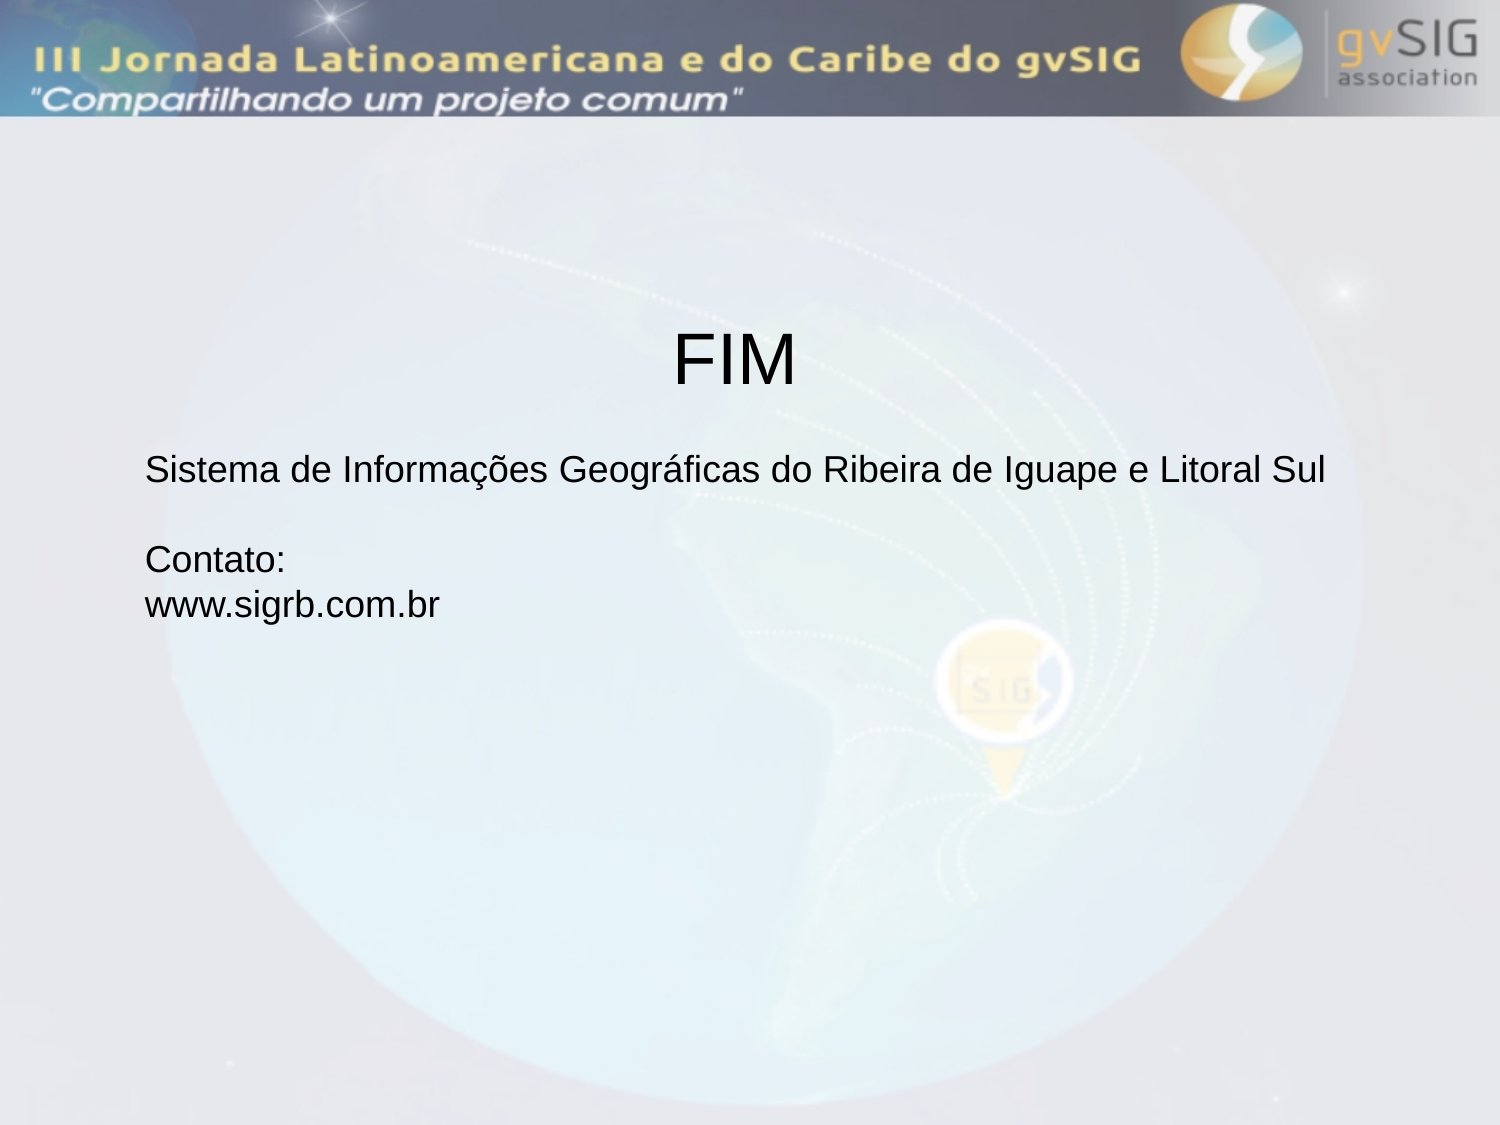

FIM
Sistema de Informações Geográficas do Ribeira de Iguape e Litoral Sul
Contato:
www.sigrb.com.br